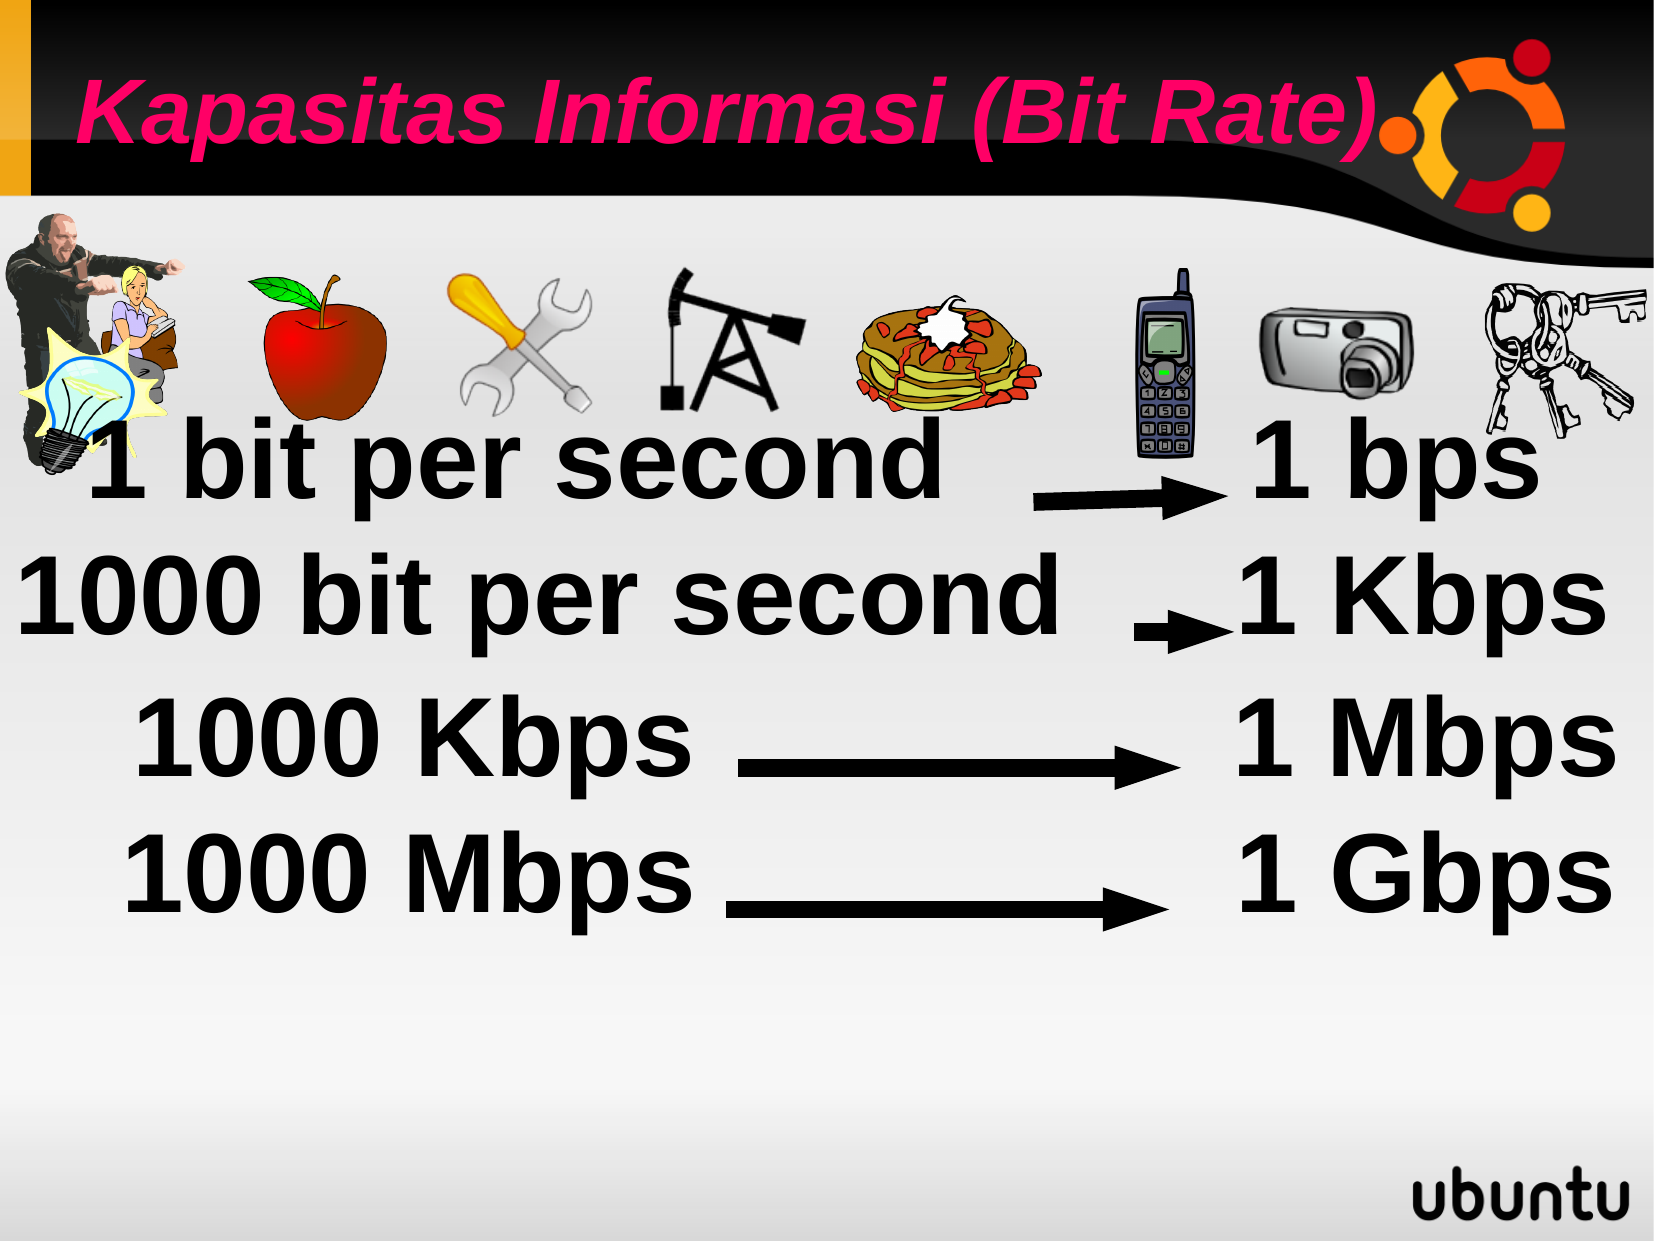

# Kapasitas Informasi (Bit Rate)
1 bit per second
1 bps
1 Kbps
1000 bit per second
1 Mbps
1000 Kbps
1 Gbps
1000 Mbps